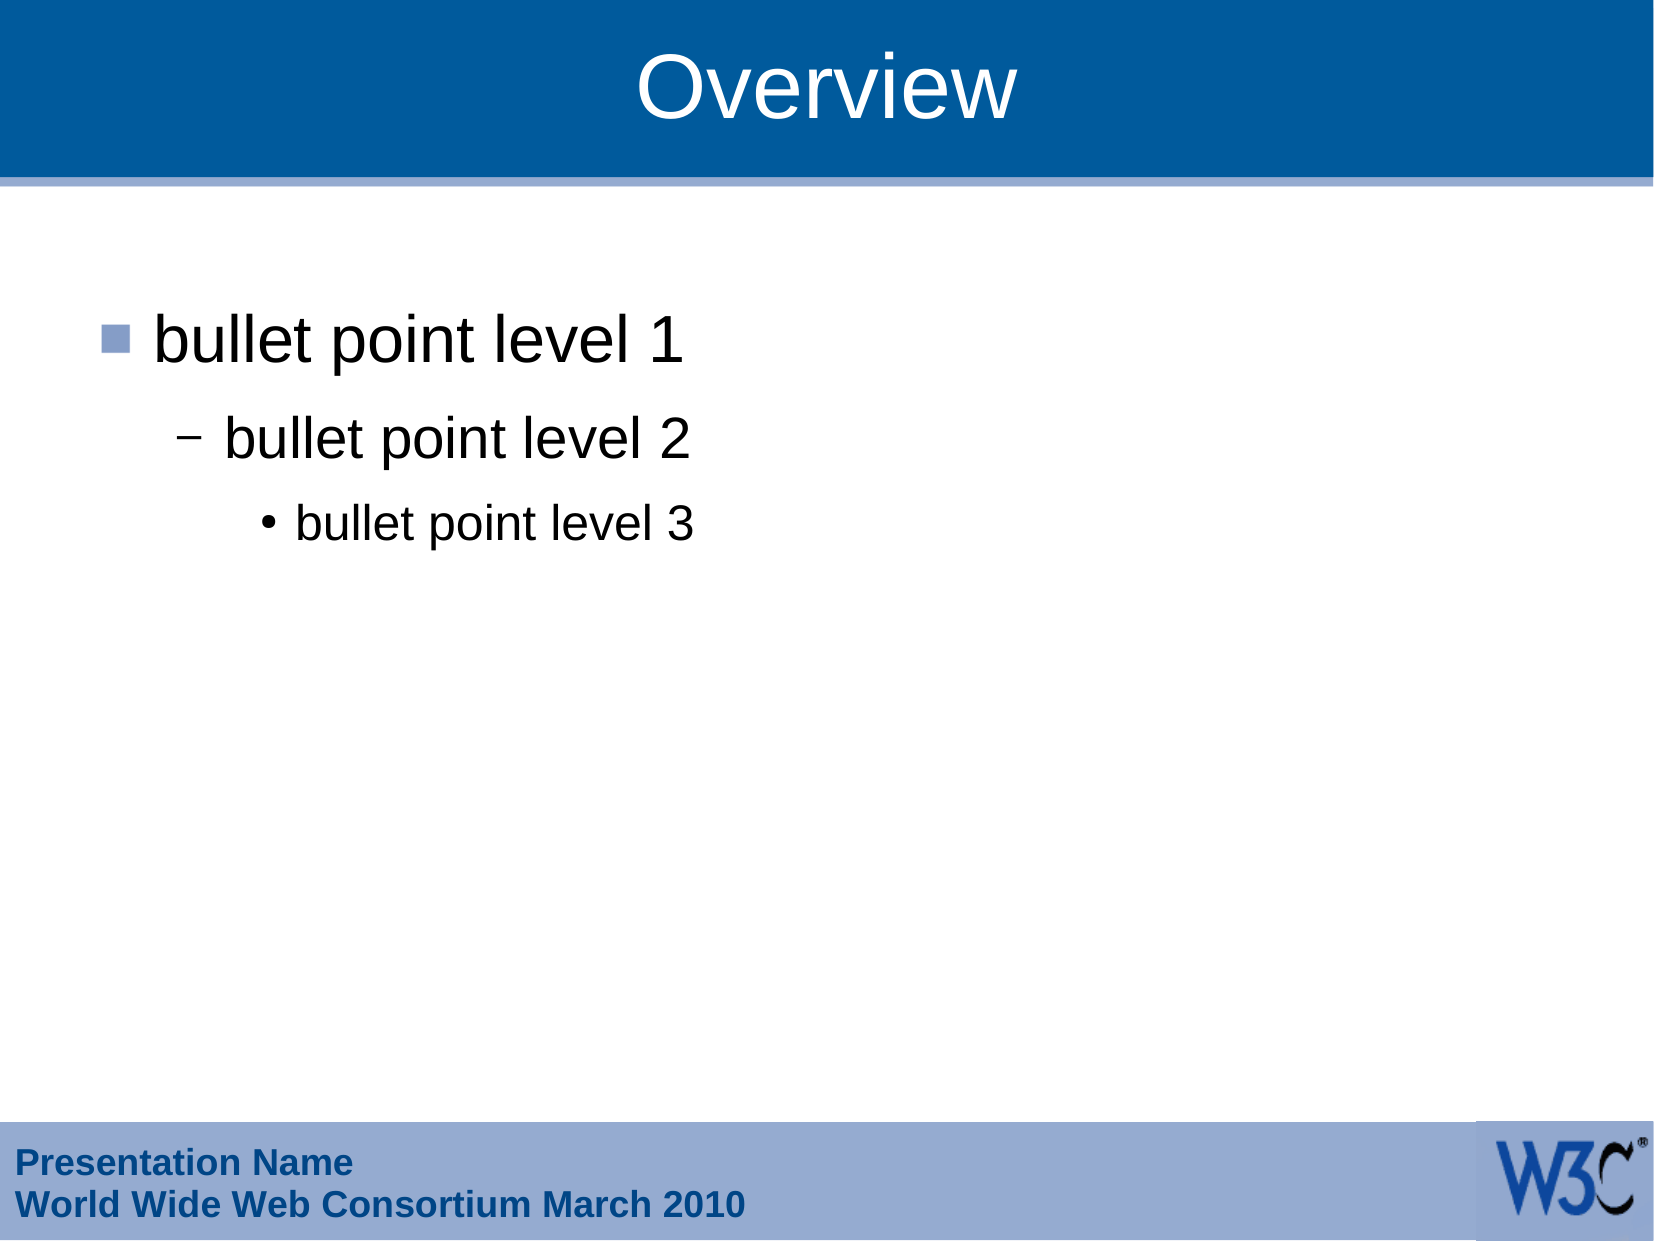

# Overview
bullet point level 1
bullet point level 2
bullet point level 3